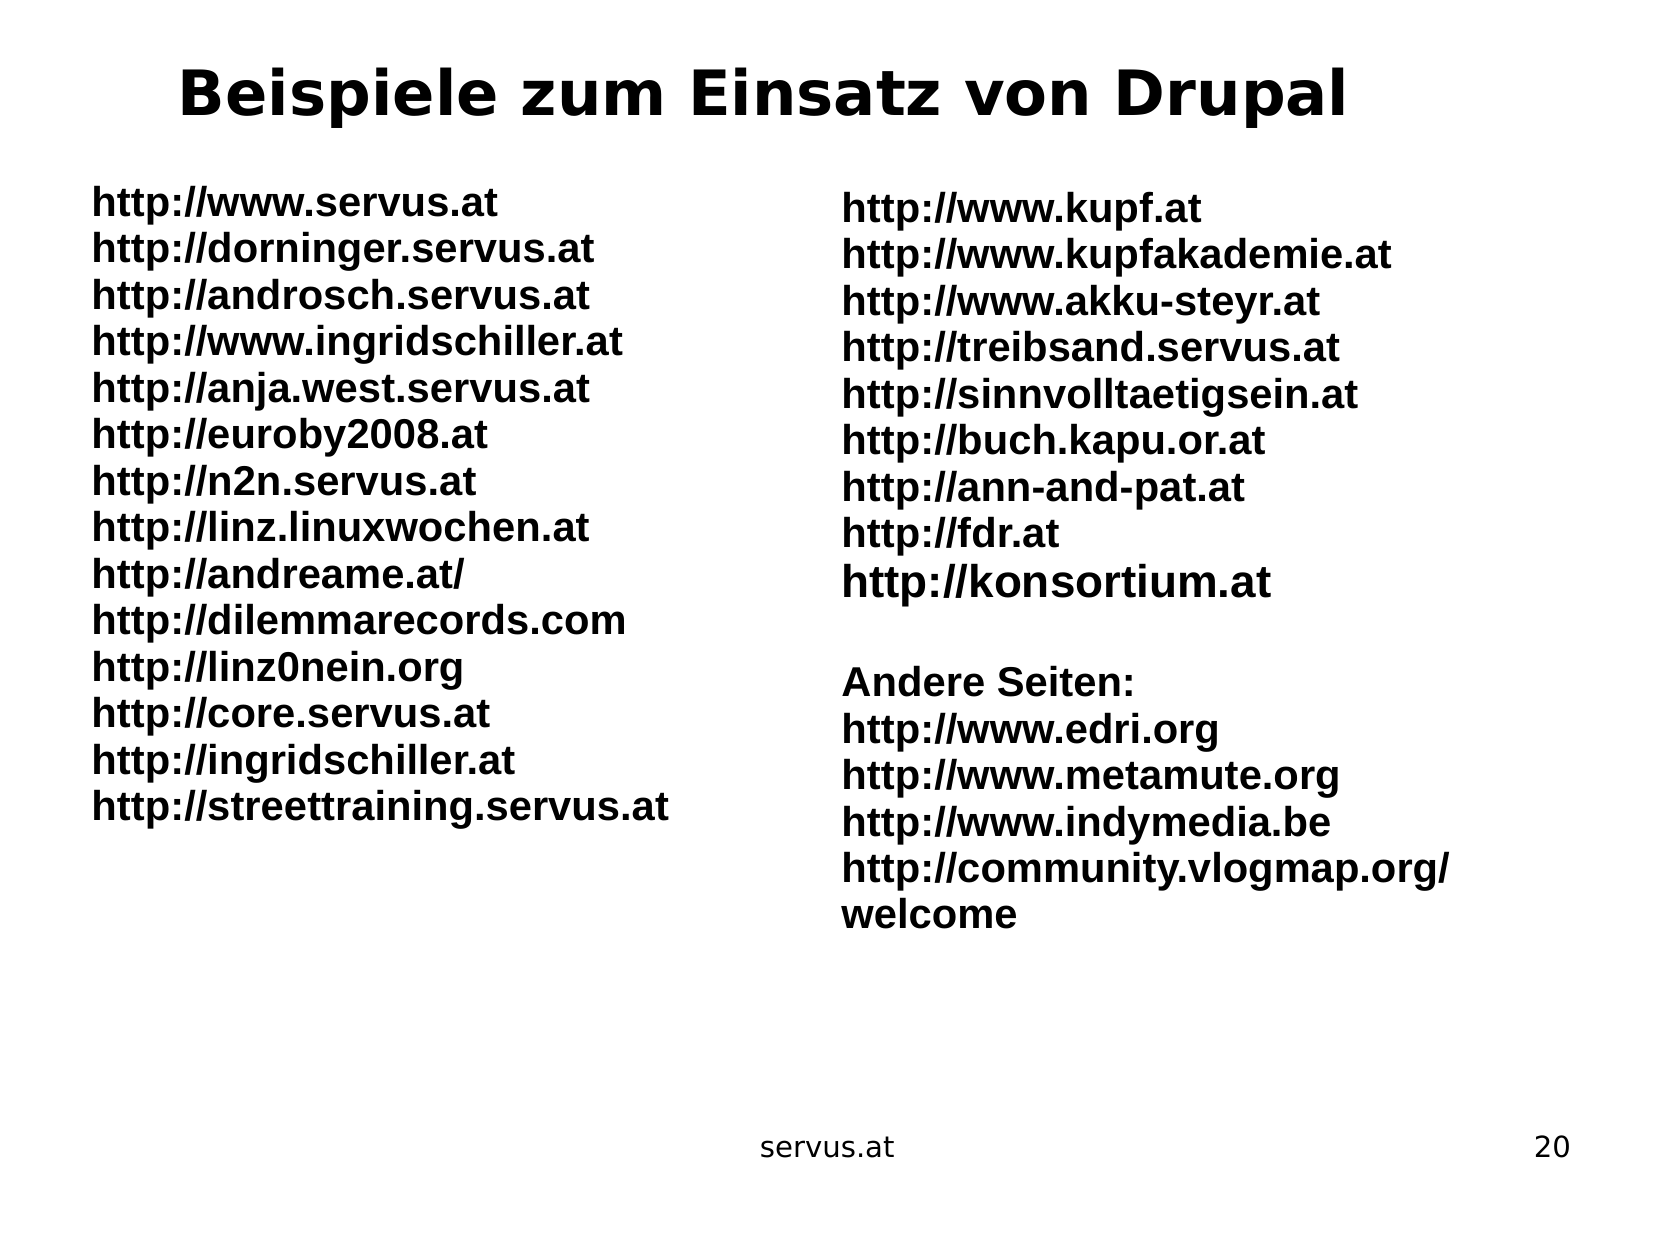

# Beispiele zum Einsatz von Drupal
http://www.servus.at
http://dorninger.servus.at
http://androsch.servus.at
http://www.ingridschiller.at
http://anja.west.servus.at
http://euroby2008.at
http://n2n.servus.at
http://linz.linuxwochen.at
http://andreame.at/
http://dilemmarecords.com
http://linz0nein.org
http://core.servus.at
http://ingridschiller.at
http://streettraining.servus.at
http://www.kupf.at
http://www.kupfakademie.at
http://www.akku-steyr.at
http://treibsand.servus.at
http://sinnvolltaetigsein.at
http://buch.kapu.or.at
http://ann-and-pat.at
http://fdr.at
http://konsortium.at
Andere Seiten:
http://www.edri.org
http://www.metamute.org
http://www.indymedia.be
http://community.vlogmap.org/welcome
servus.at
20